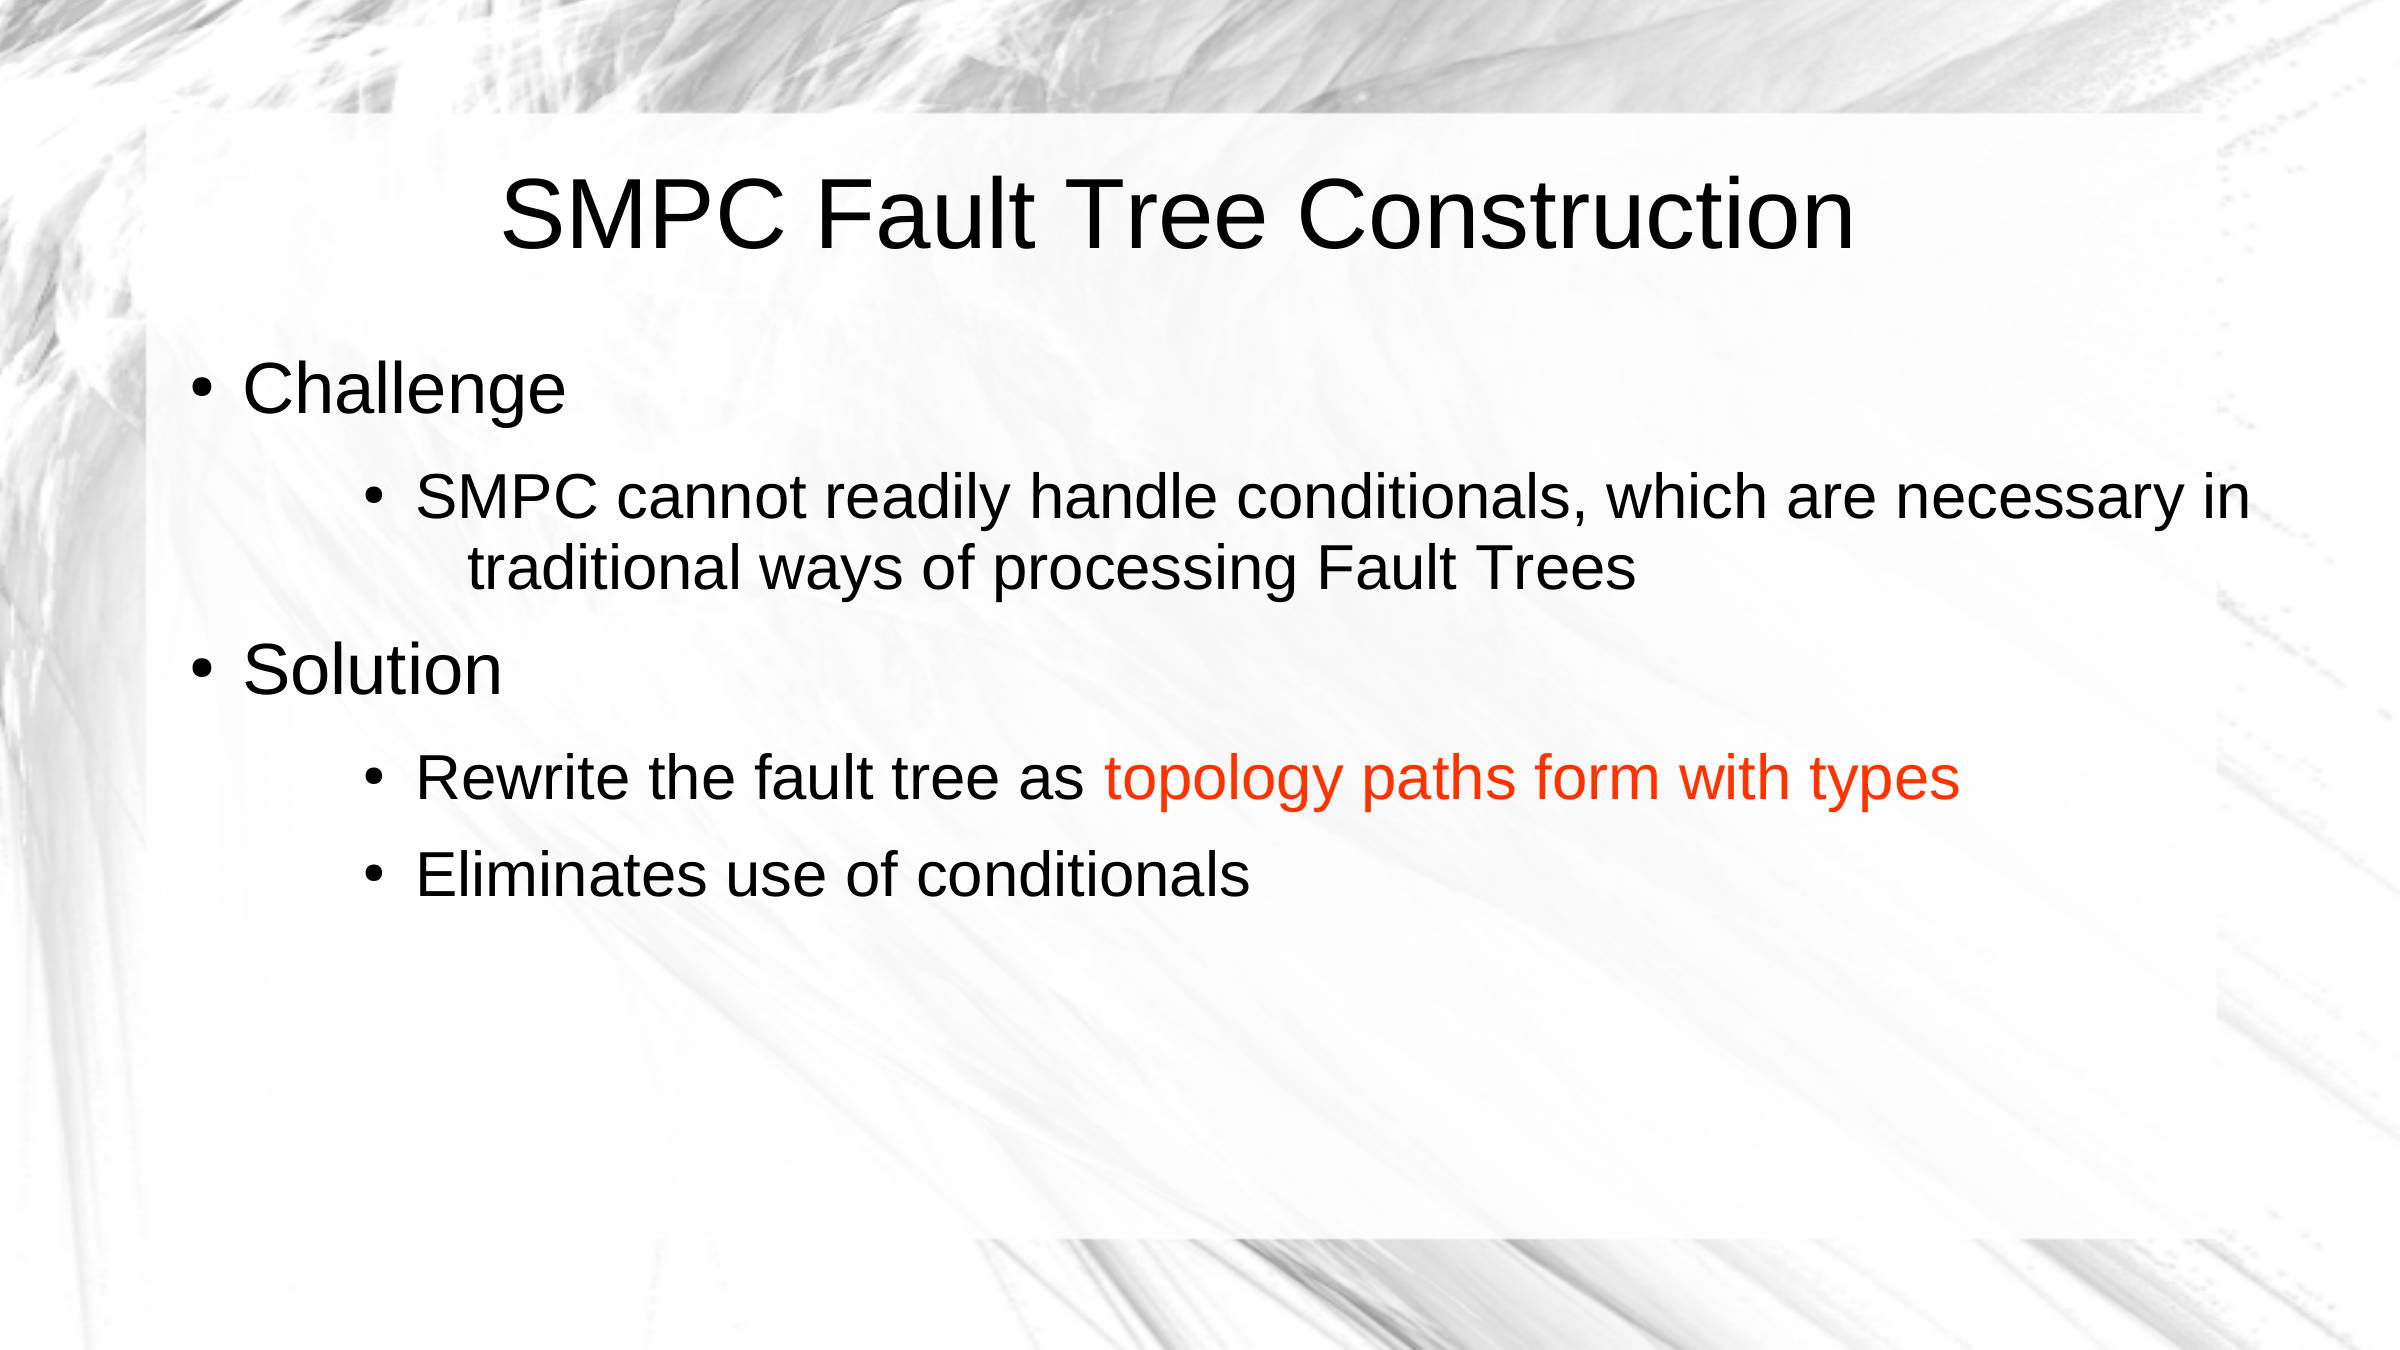

# SMPC Fault Tree Construction
Challenge
SMPC cannot readily handle conditionals, which are necessary in traditional ways of processing Fault Trees
Solution
Rewrite the fault tree as topology paths form with types
Eliminates use of conditionals